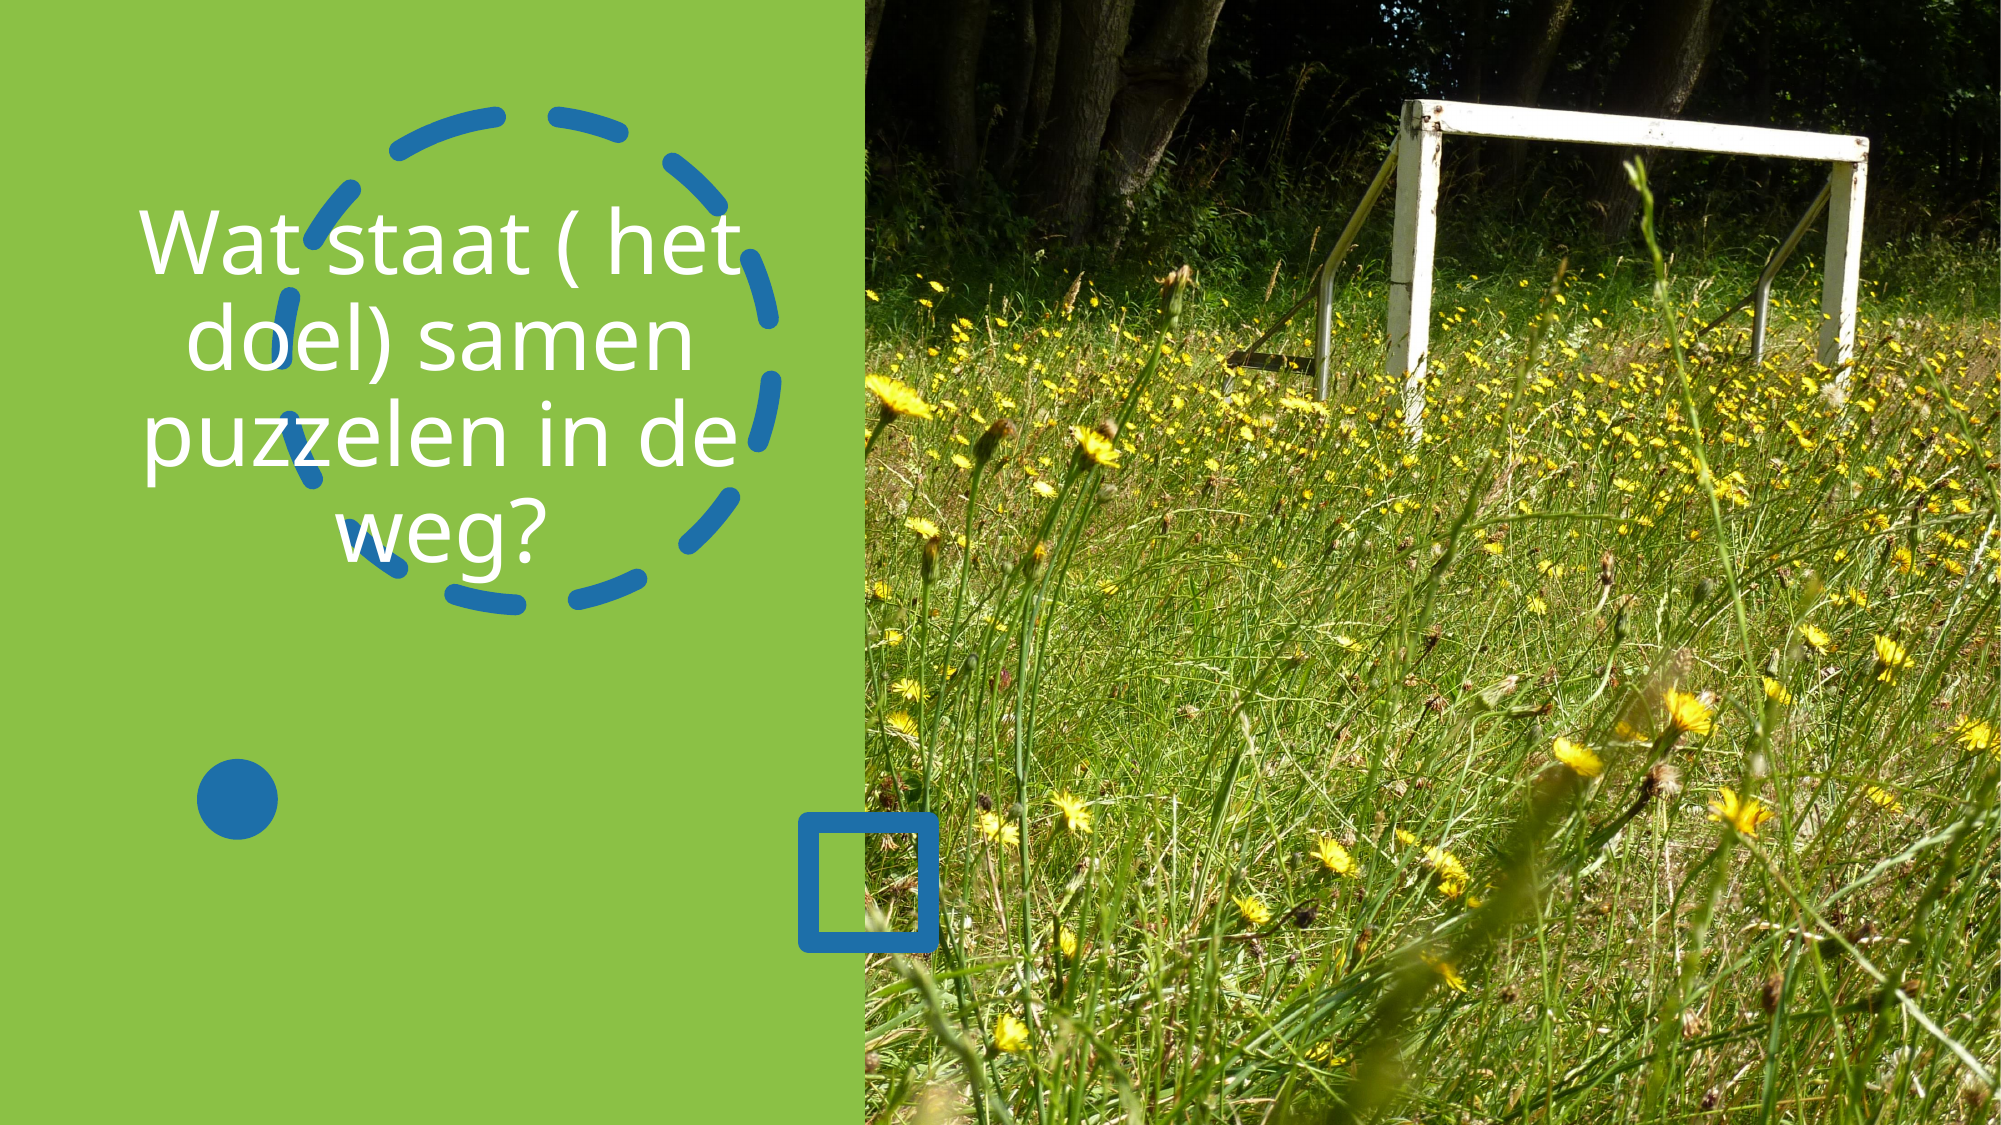

# Wat staat ( het doel) samen puzzelen in de weg?